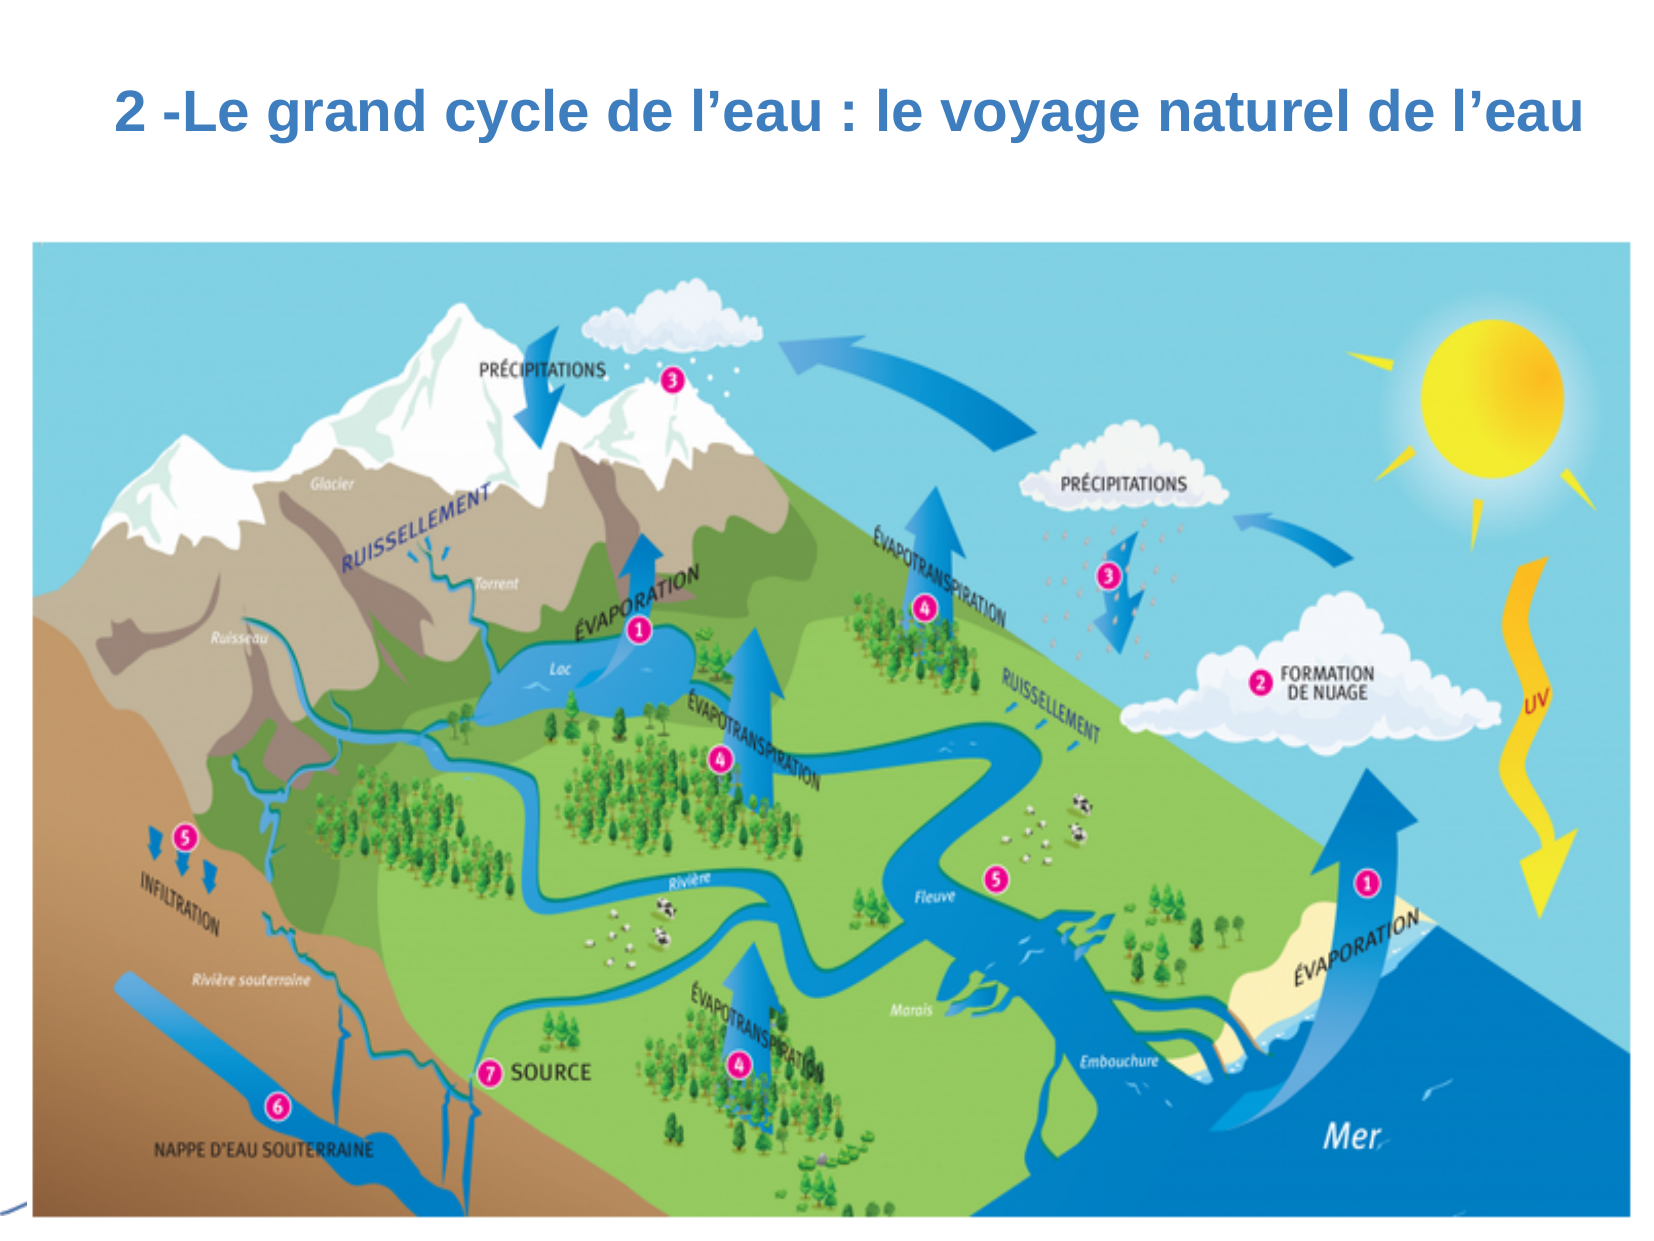

2 -Le grand cycle de l’eau : le voyage naturel de l’eau